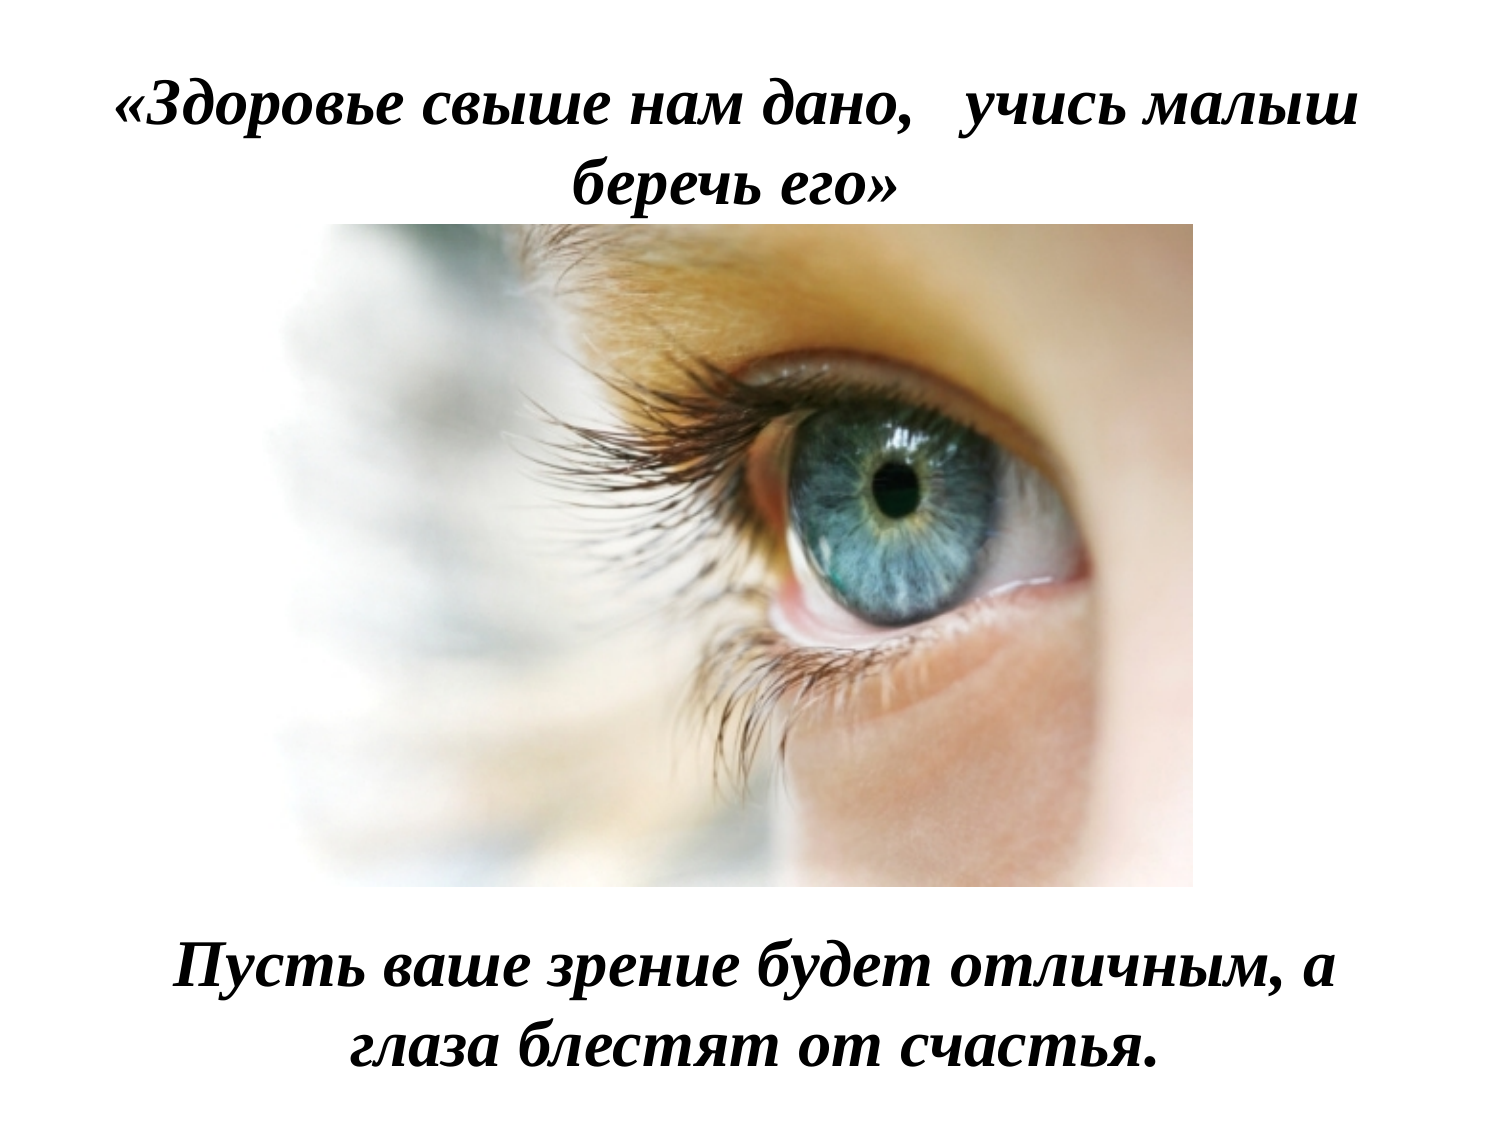

«Здоровье свыше нам дано, учись малыш беречь его»
Пусть ваше зрение будет отличным, а глаза блестят от счастья.